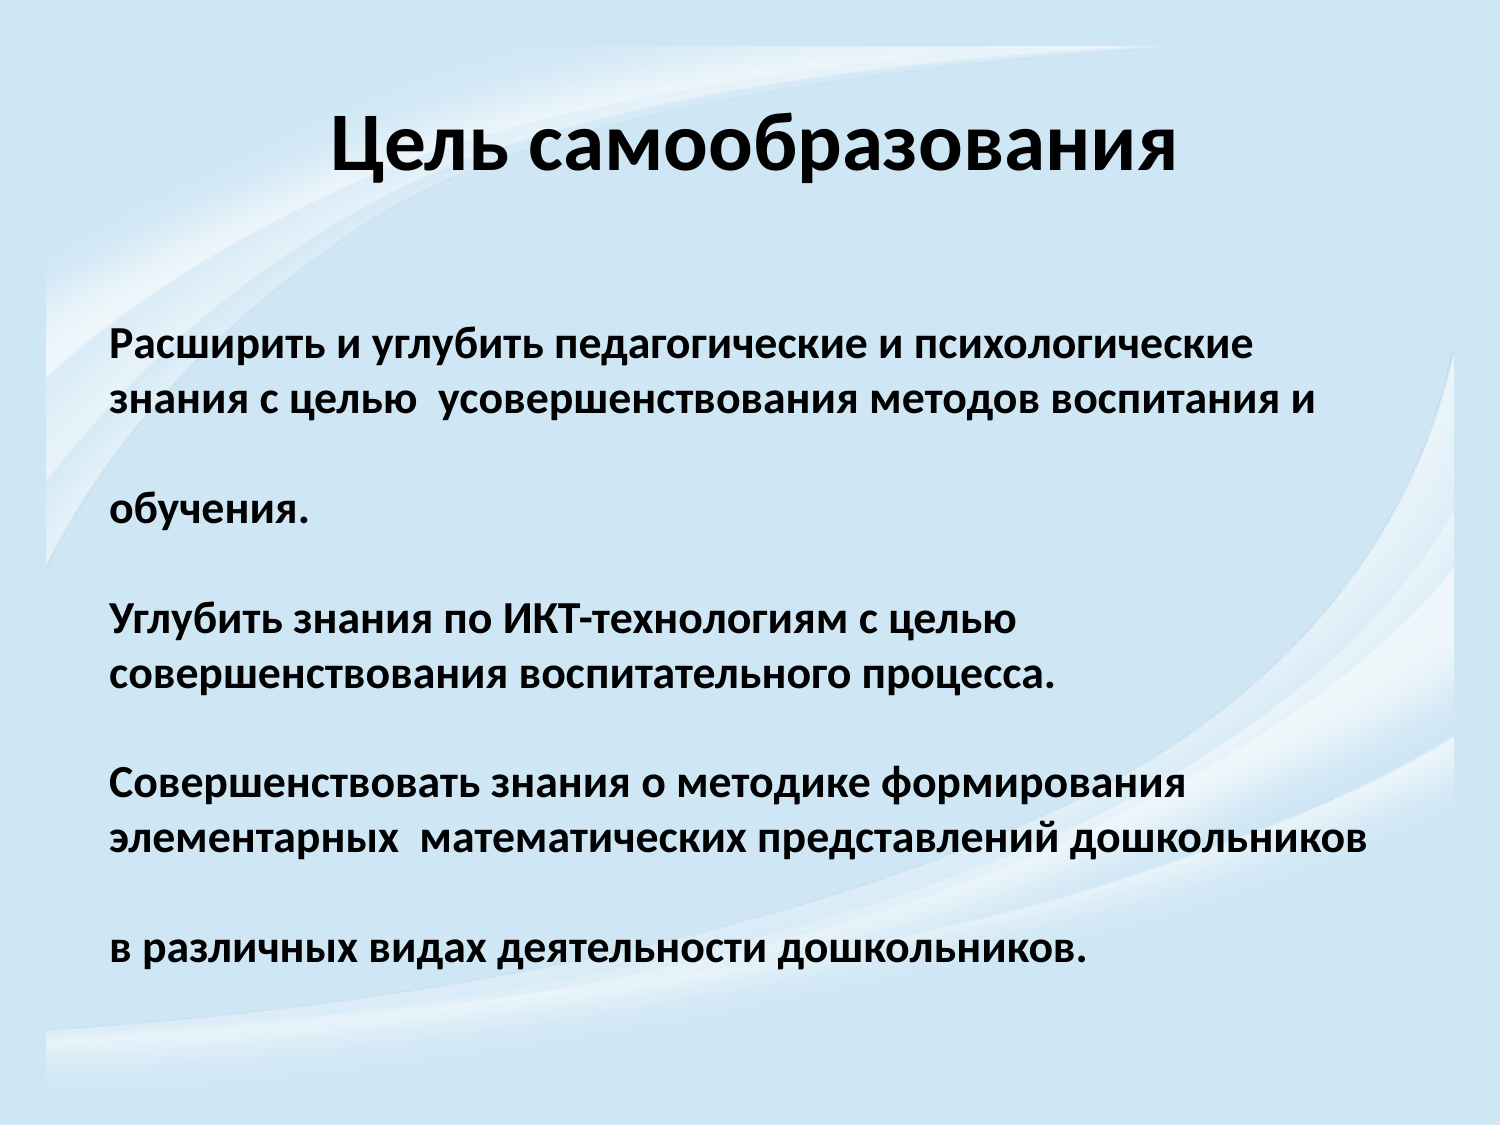

Цель самообразования
Расширить и углубить педагогические и психологические знания с целью усовершенствования методов воспитания и
обучения.
Углубить знания по ИКТ-технологиям с целью
совершенствования воспитательного процесса.
Совершенствовать знания о методике формирования элементарных математических представлений дошкольников
в различных видах деятельности дошкольников.